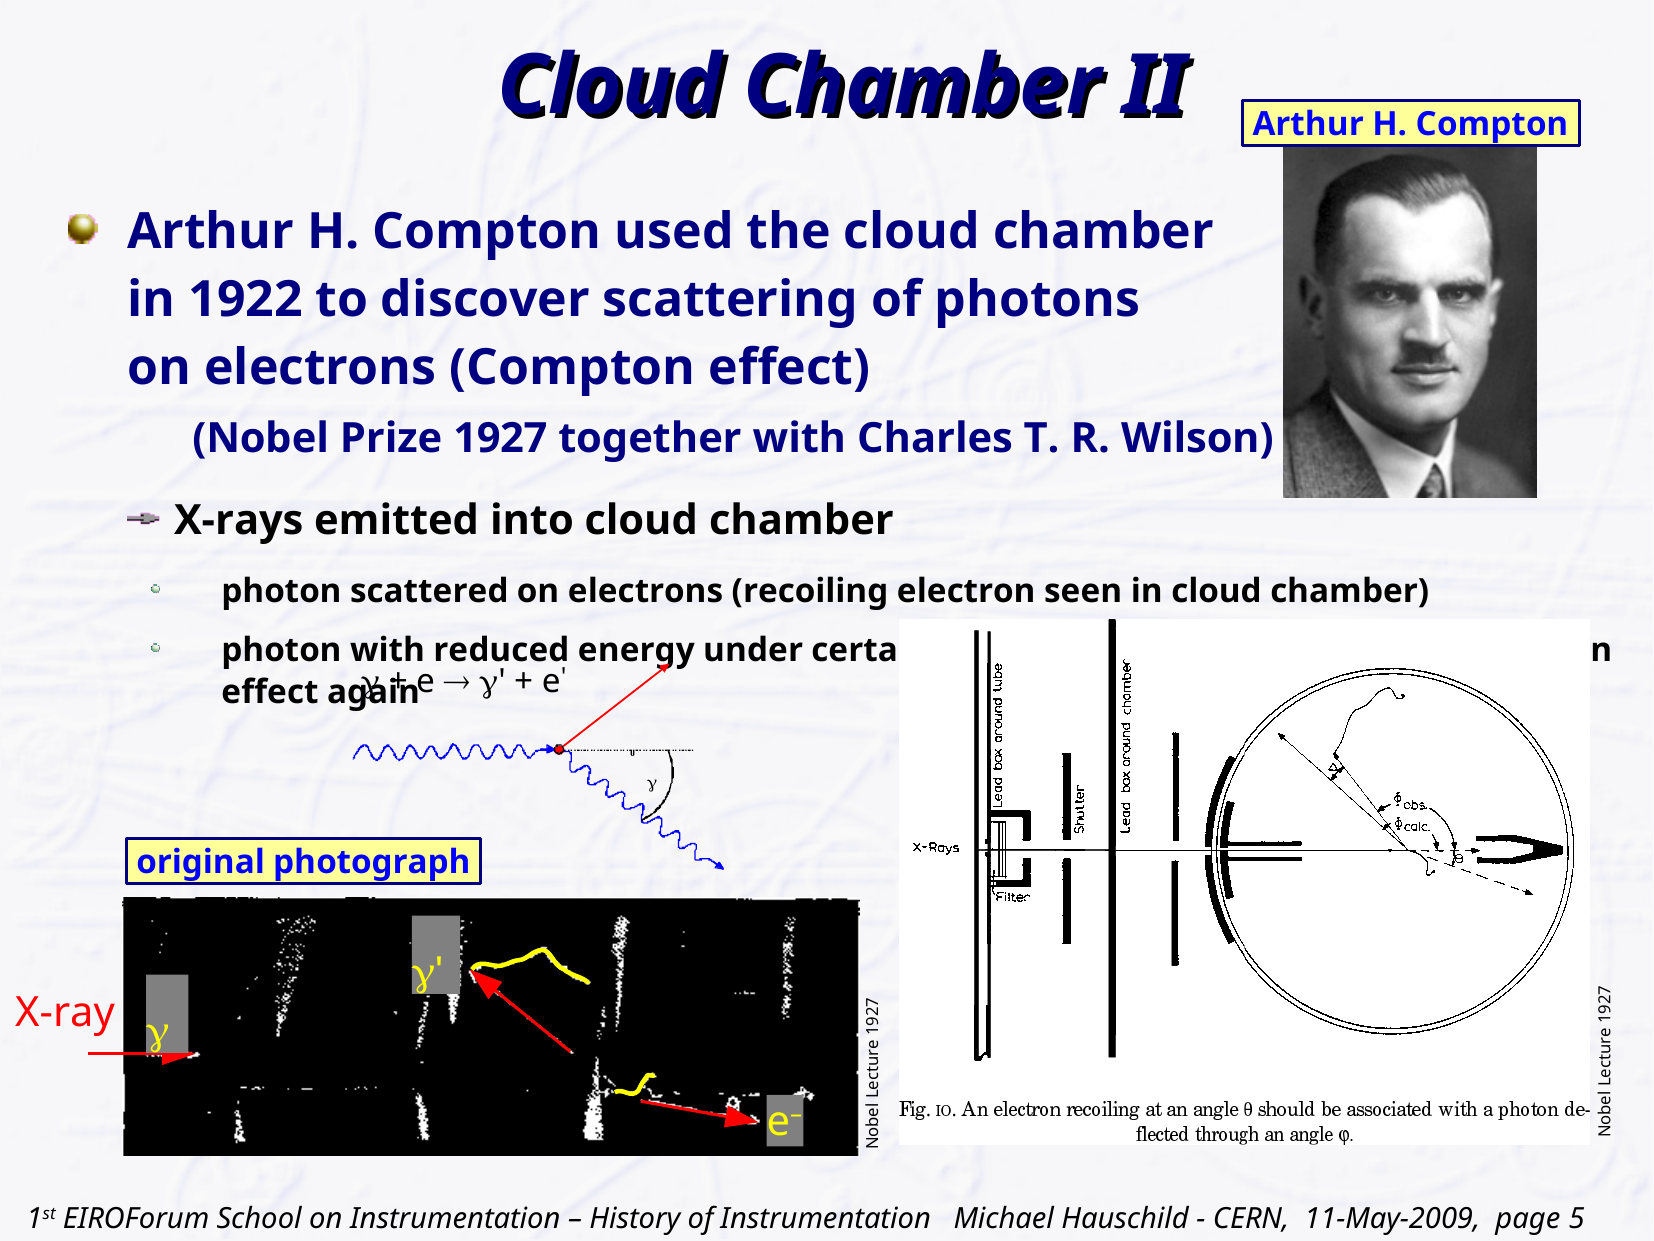

# Cloud Chamber II
 Arthur H. Compton
Arthur H. Compton used the cloud chamber						in 1922 to discover scattering of photons							on electrons (Compton effect)												(Nobel Prize 1927 together with Charles T. R. Wilson)
X-rays emitted into cloud chamber
photon scattered on electrons (recoiling electron seen in cloud chamber)
photon with reduced energy under certain angle visible by photo effect or Compton effect again
 + e  ' + e'
 original photograph
 '
Nobel Lecture 1927
Nobel Lecture 1927
 
X-ray
e–